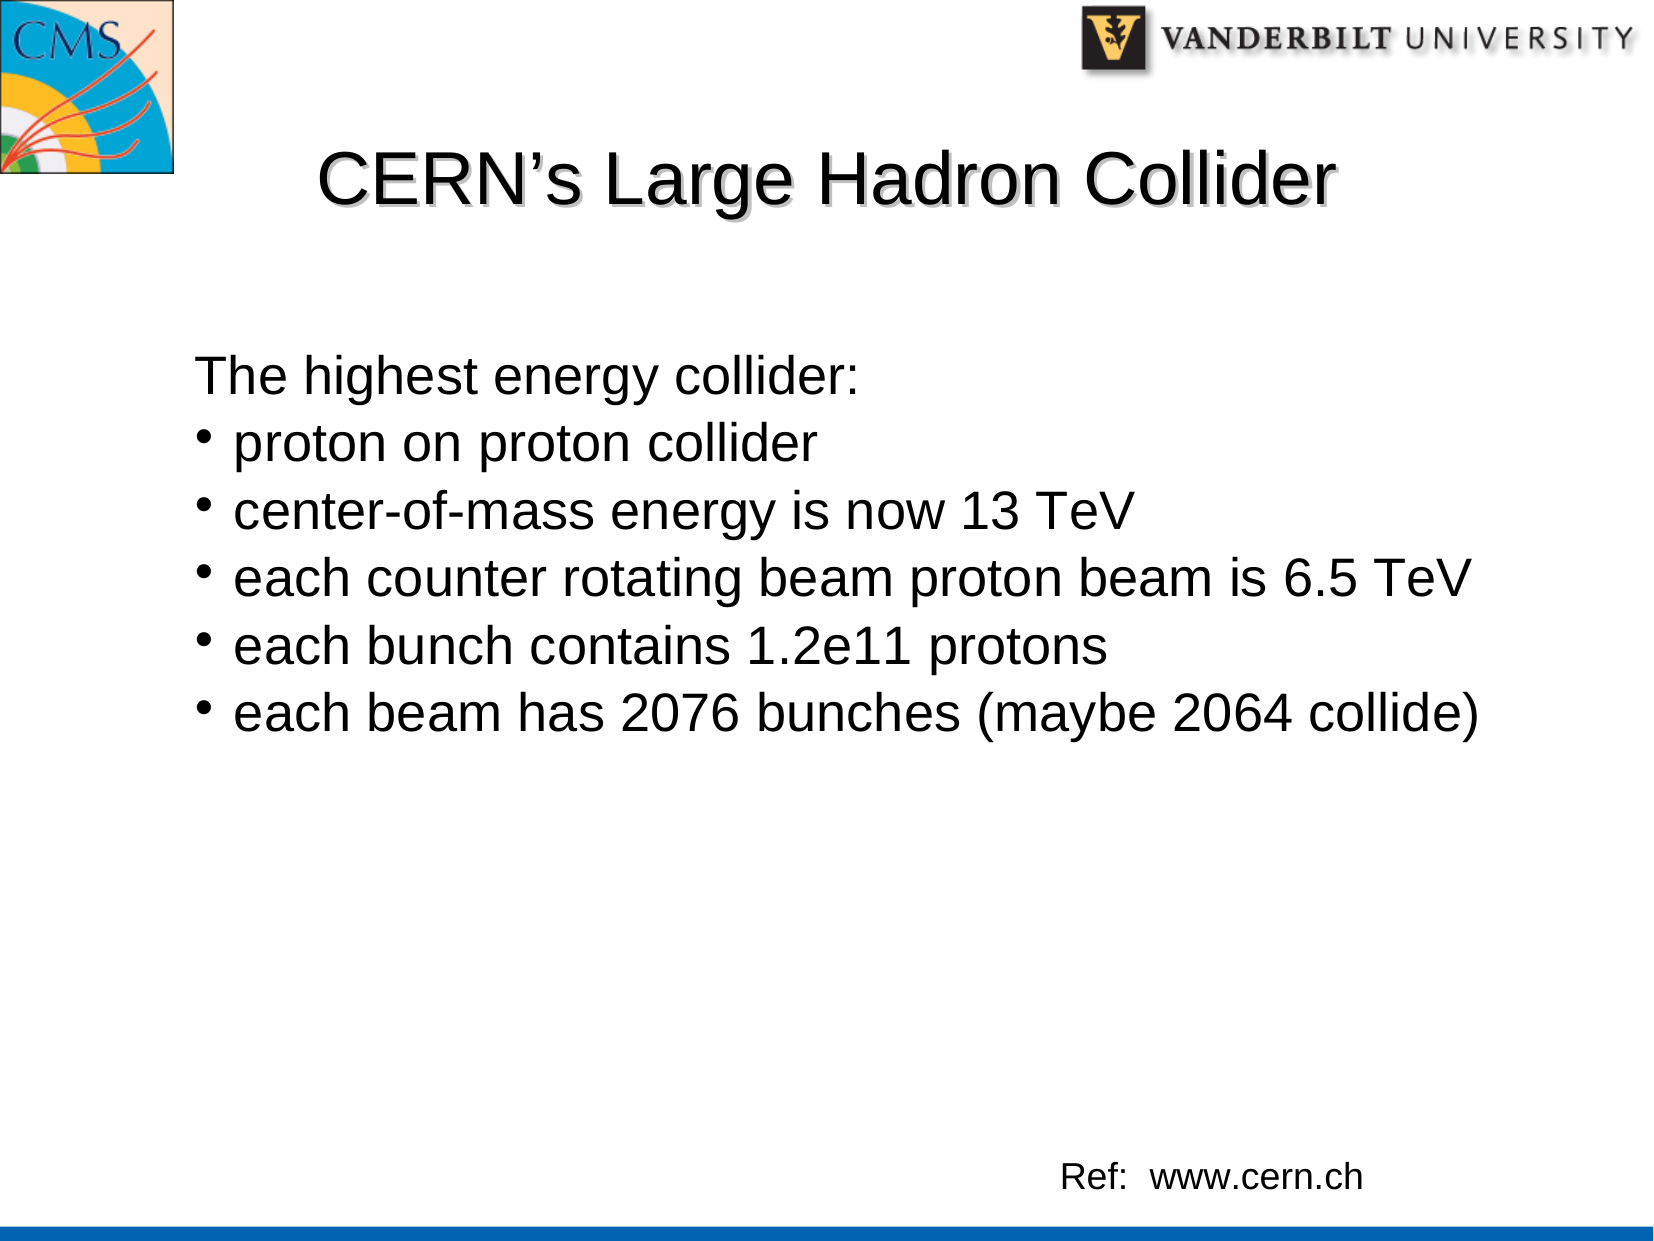

# CERN’s Large Hadron Collider
The highest energy collider:
 proton on proton collider
 center-of-mass energy is now 13 TeV
 each counter rotating beam proton beam is 6.5 TeV
 each bunch contains 1.2e11 protons
 each beam has 2076 bunches (maybe 2064 collide)
Ref: www.cern.ch